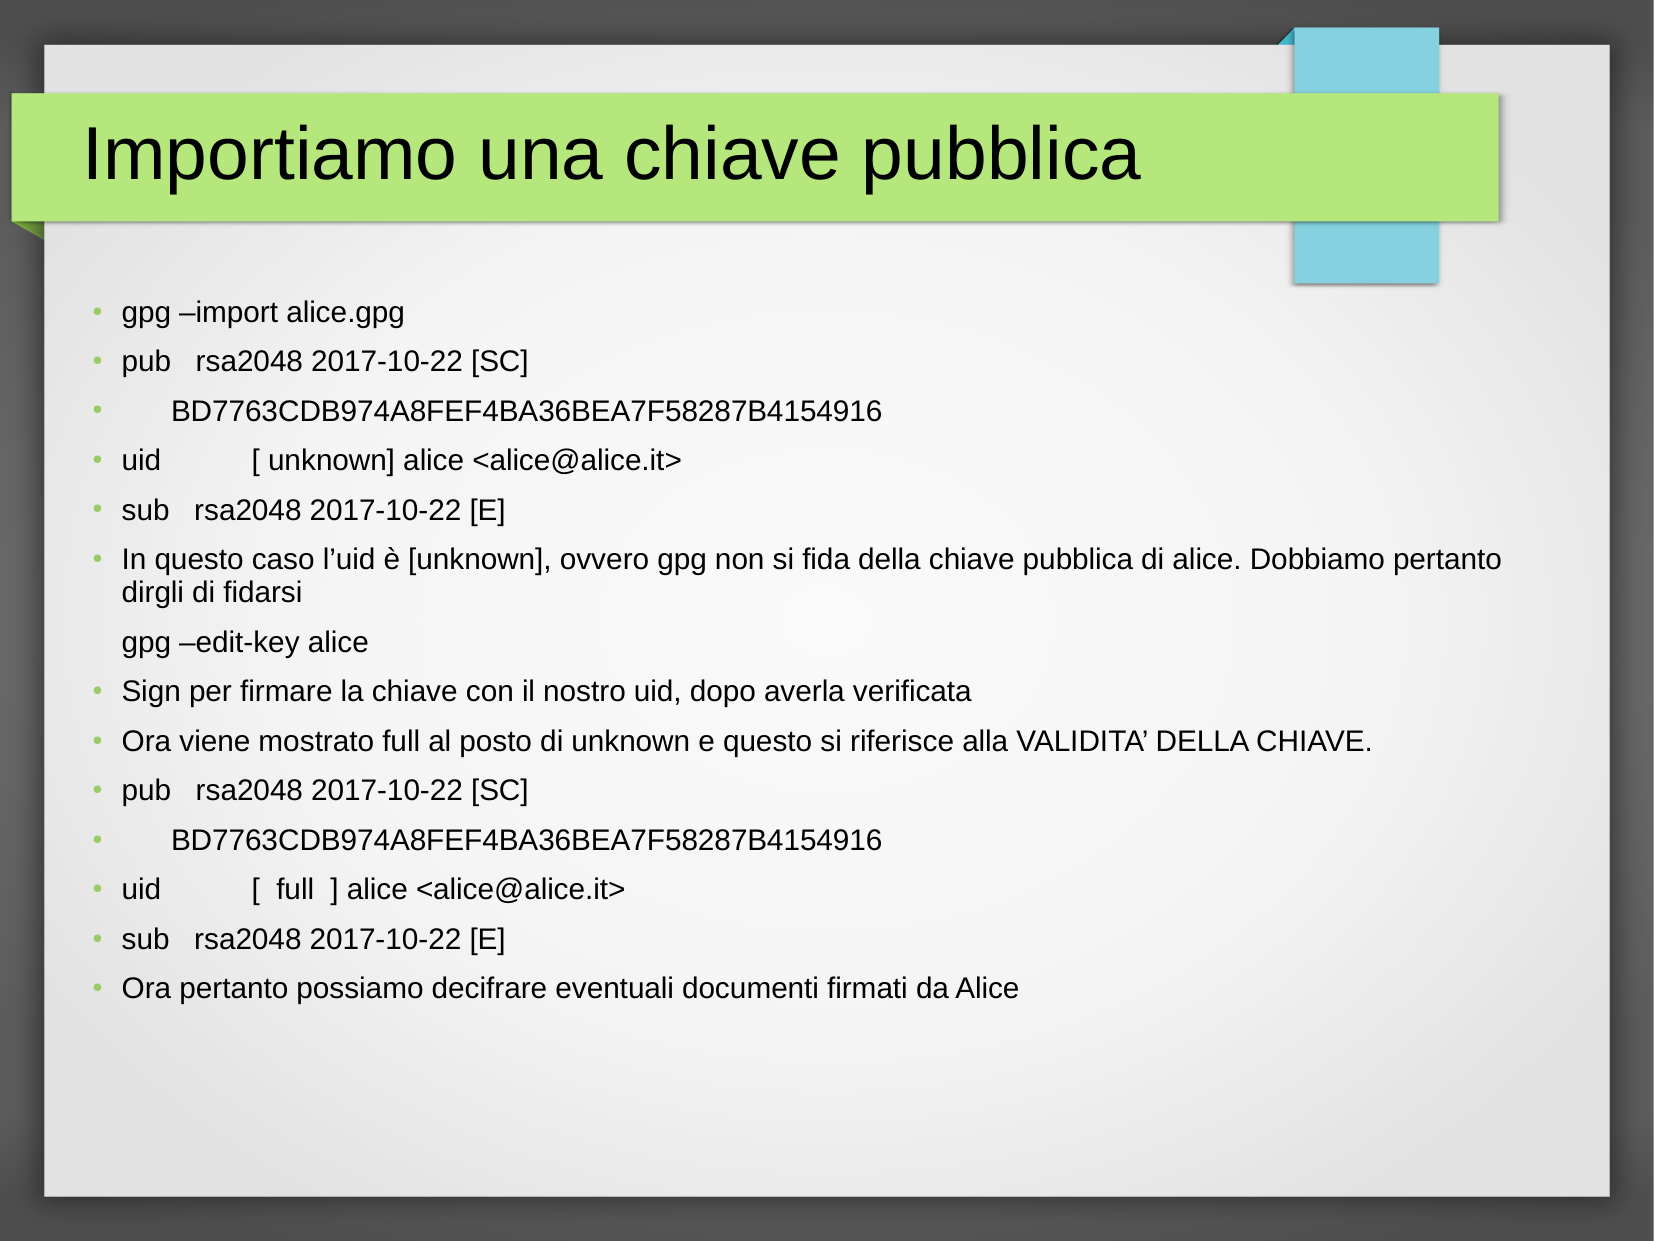

# Importiamo una chiave pubblica
gpg –import alice.gpg
pub rsa2048 2017-10-22 [SC]
 BD7763CDB974A8FEF4BA36BEA7F58287B4154916
uid [ unknown] alice <alice@alice.it>
sub rsa2048 2017-10-22 [E]
In questo caso l’uid è [unknown], ovvero gpg non si fida della chiave pubblica di alice. Dobbiamo pertanto dirgli di fidarsi
gpg –edit-key alice
Sign per firmare la chiave con il nostro uid, dopo averla verificata
Ora viene mostrato full al posto di unknown e questo si riferisce alla VALIDITA’ DELLA CHIAVE.
pub rsa2048 2017-10-22 [SC]
 BD7763CDB974A8FEF4BA36BEA7F58287B4154916
uid [ full ] alice <alice@alice.it>
sub rsa2048 2017-10-22 [E]
Ora pertanto possiamo decifrare eventuali documenti firmati da Alice